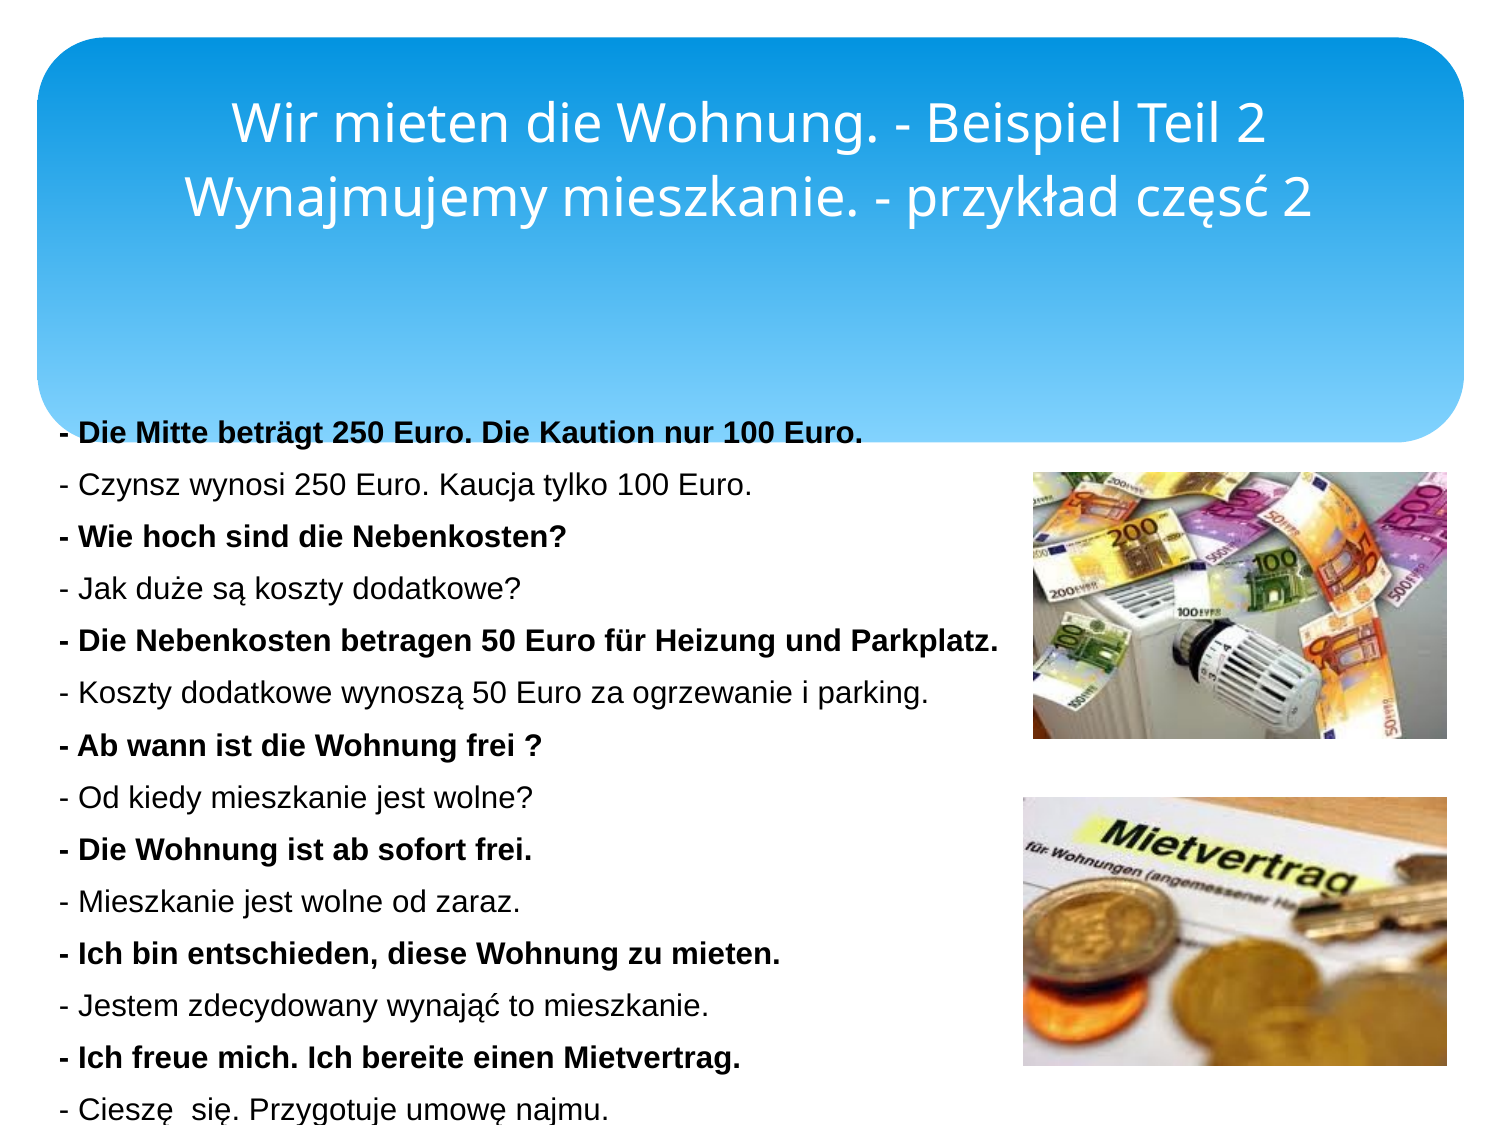

# Wir mieten die Wohnung. - Beispiel Teil 2 Wynajmujemy mieszkanie. - przykład częsć 2
- Die Mitte beträgt 250 Euro. Die Kaution nur 100 Euro.
- Czynsz wynosi 250 Euro. Kaucja tylko 100 Euro.
- Wie hoch sind die Nebenkosten?
- Jak duże są koszty dodatkowe?
- Die Nebenkosten betragen 50 Euro für Heizung und Parkplatz.
- Koszty dodatkowe wynoszą 50 Euro za ogrzewanie i parking.
- Ab wann ist die Wohnung frei ?
- Od kiedy mieszkanie jest wolne?
- Die Wohnung ist ab sofort frei.
- Mieszkanie jest wolne od zaraz.
- Ich bin entschieden, diese Wohnung zu mieten.
- Jestem zdecydowany wynająć to mieszkanie.
- Ich freue mich. Ich bereite einen Mietvertrag.
- Cieszę się. Przygotuje umowę najmu.